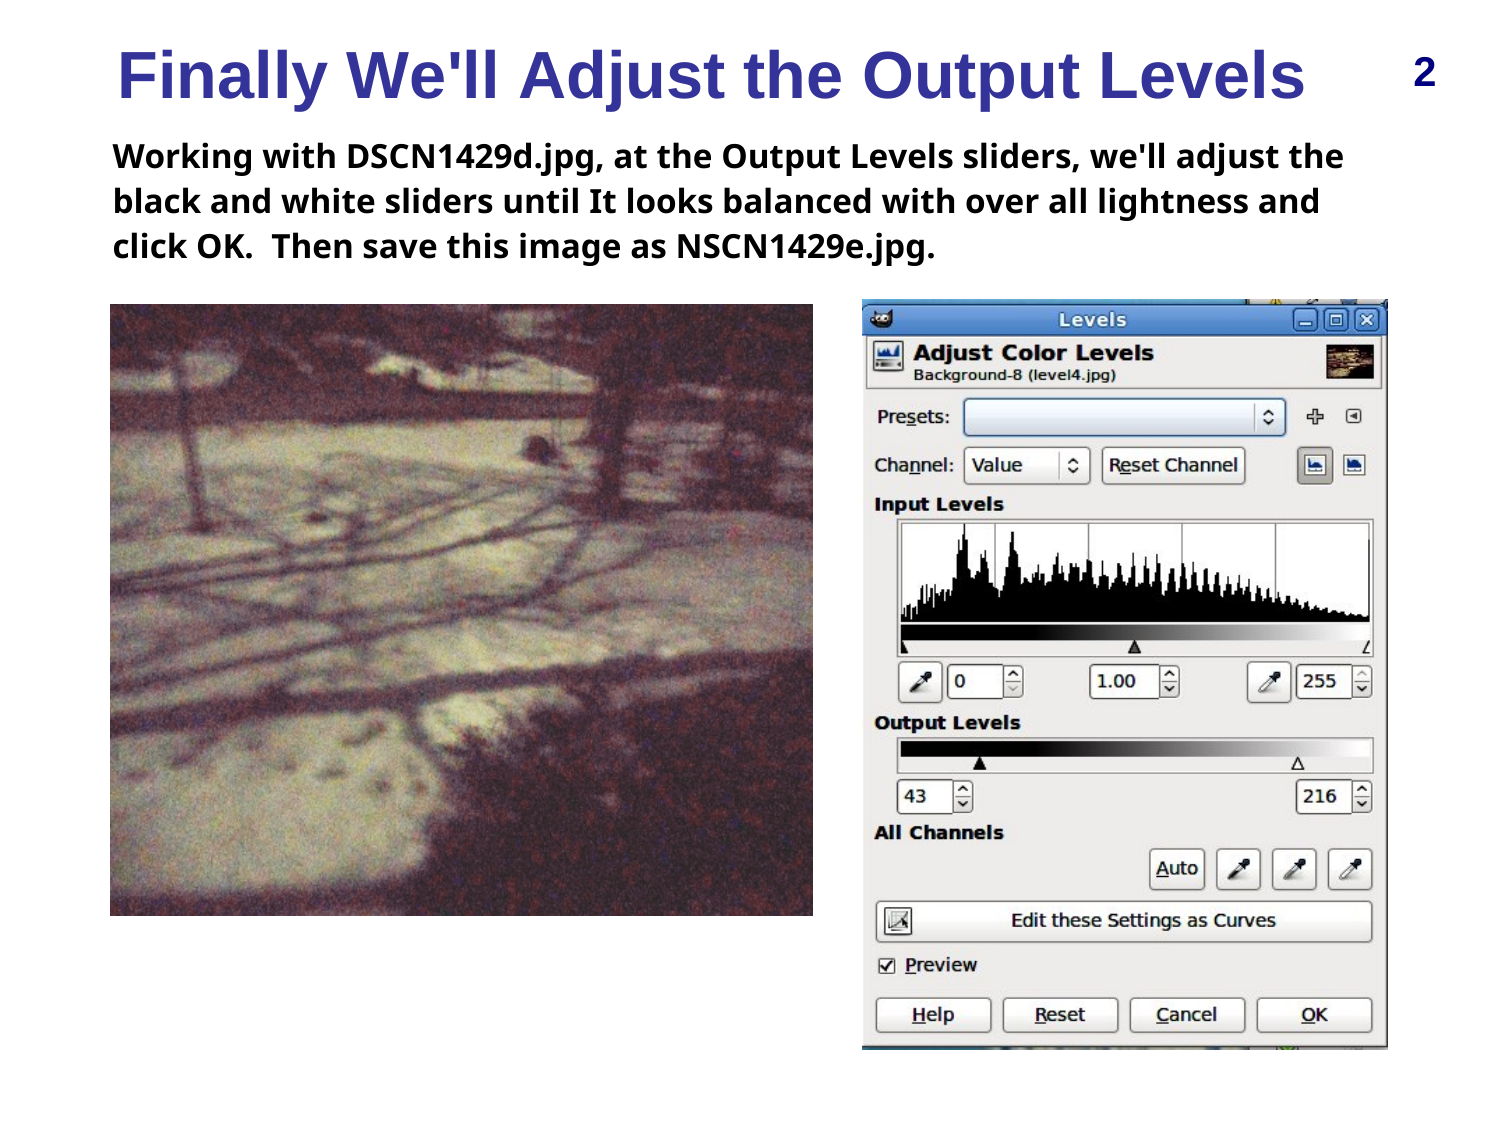

2
# Finally We'll Adjust the Output Levels
Working with DSCN1429d.jpg, at the Output Levels sliders, we'll adjust the black and white sliders until It looks balanced with over all lightness and click OK. Then save this image as NSCN1429e.jpg.